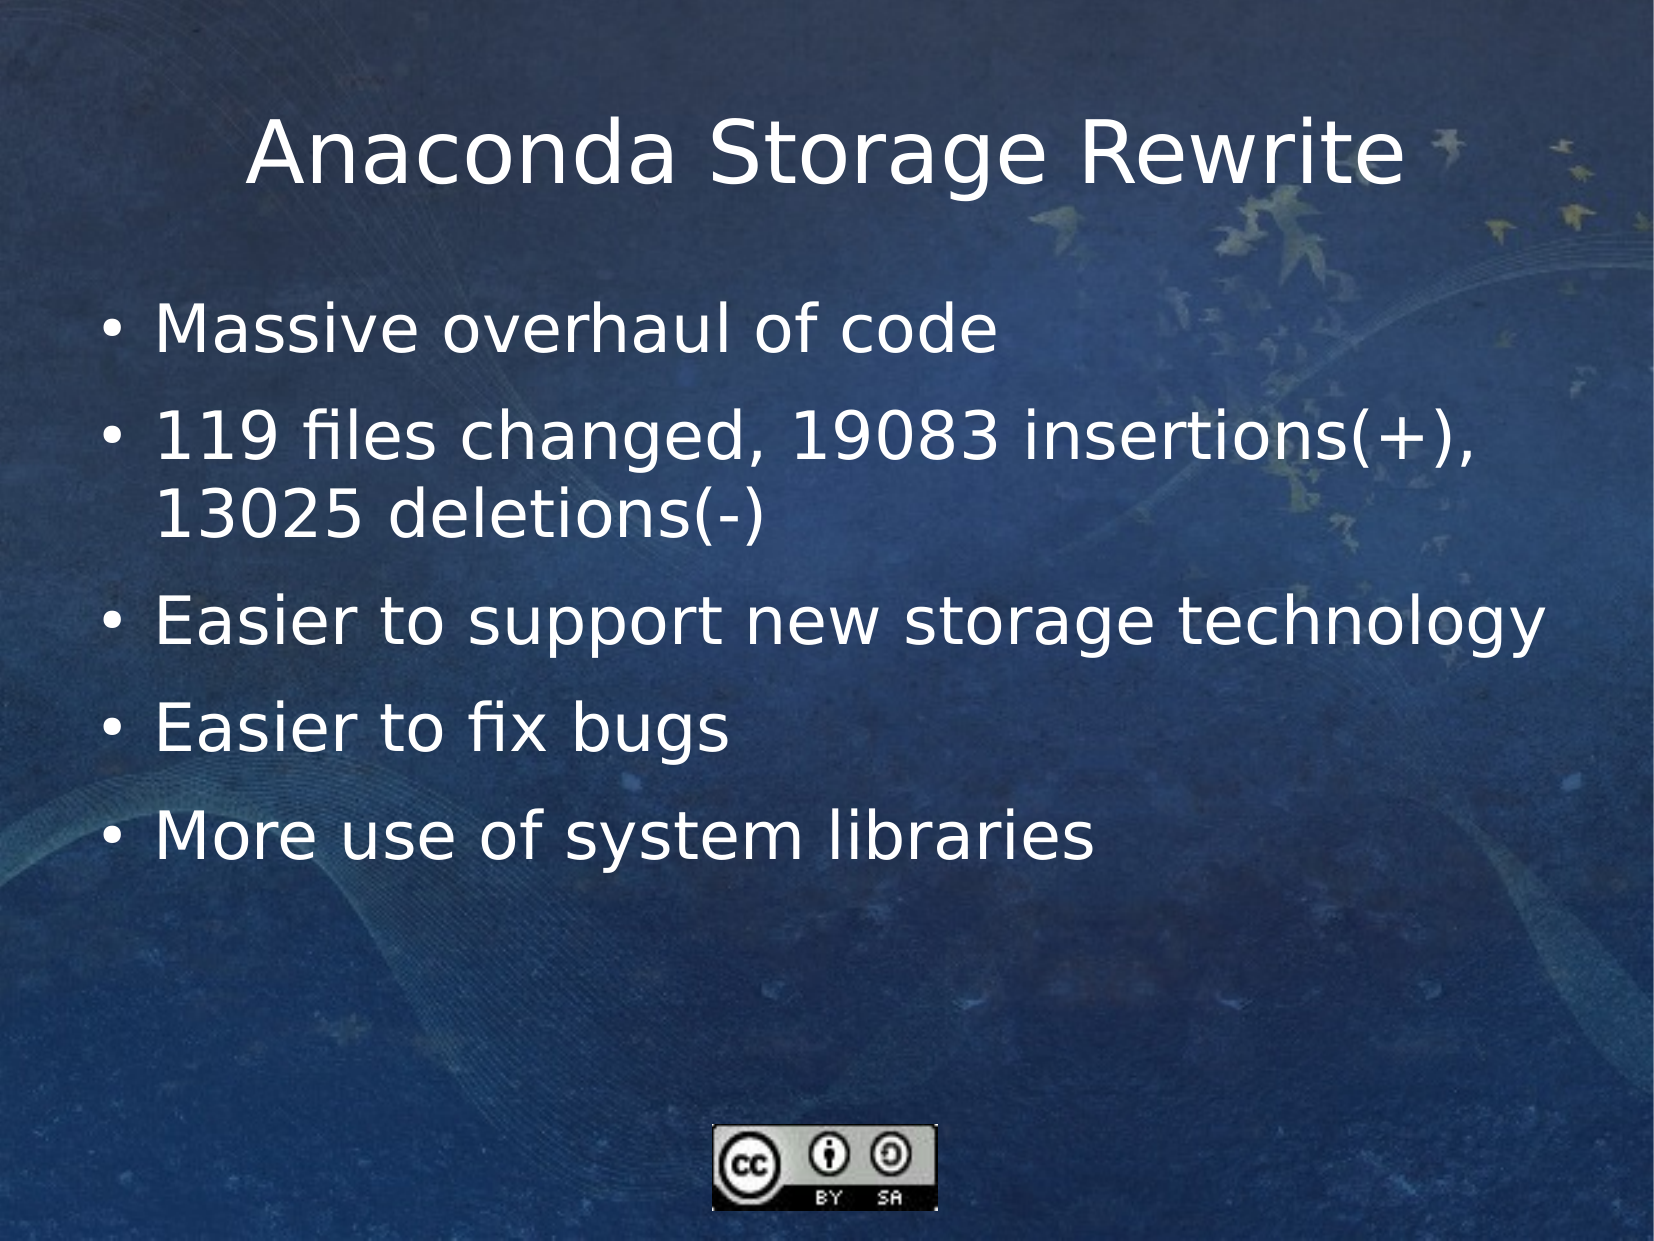

# Anaconda Storage Rewrite
Massive overhaul of code
119 files changed, 19083 insertions(+), 13025 deletions(-)
Easier to support new storage technology
Easier to fix bugs
More use of system libraries